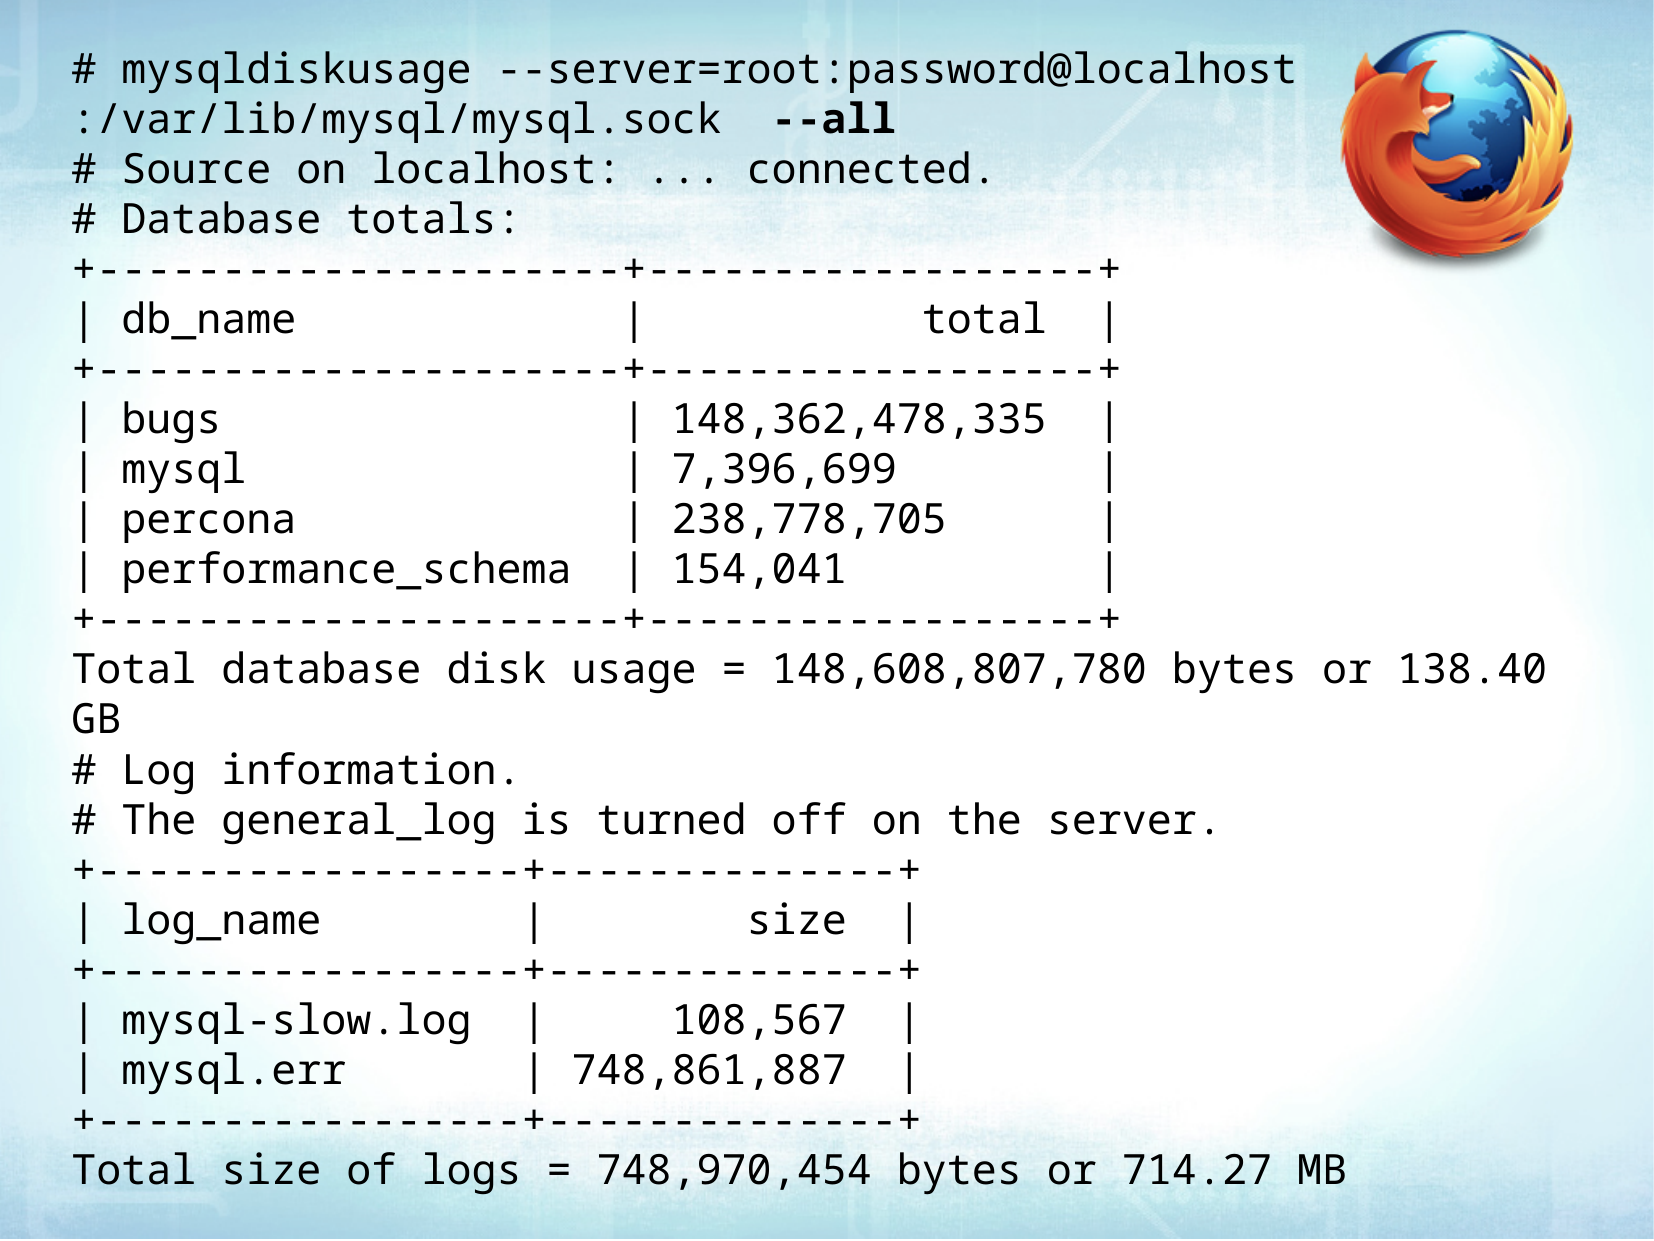

# # mysqldiskusage --server=root:password@localhost :/var/lib/mysql/mysql.sock --all
# Source on localhost: ... connected.
# Database totals:
+---------------------+------------------+
| db_name | total |
+---------------------+------------------+
| bugs | 148,362,478,335 |
| mysql | 7,396,699 |
| percona | 238,778,705 |
| performance_schema | 154,041 |
+---------------------+------------------+
Total database disk usage = 148,608,807,780 bytes or 138.40 GB
# Log information.
# The general_log is turned off on the server.
+-----------------+--------------+
| log_name | size |
+-----------------+--------------+
| mysql-slow.log | 108,567 |
| mysql.err | 748,861,887 |
+-----------------+--------------+
Total size of logs = 748,970,454 bytes or 714.27 MB